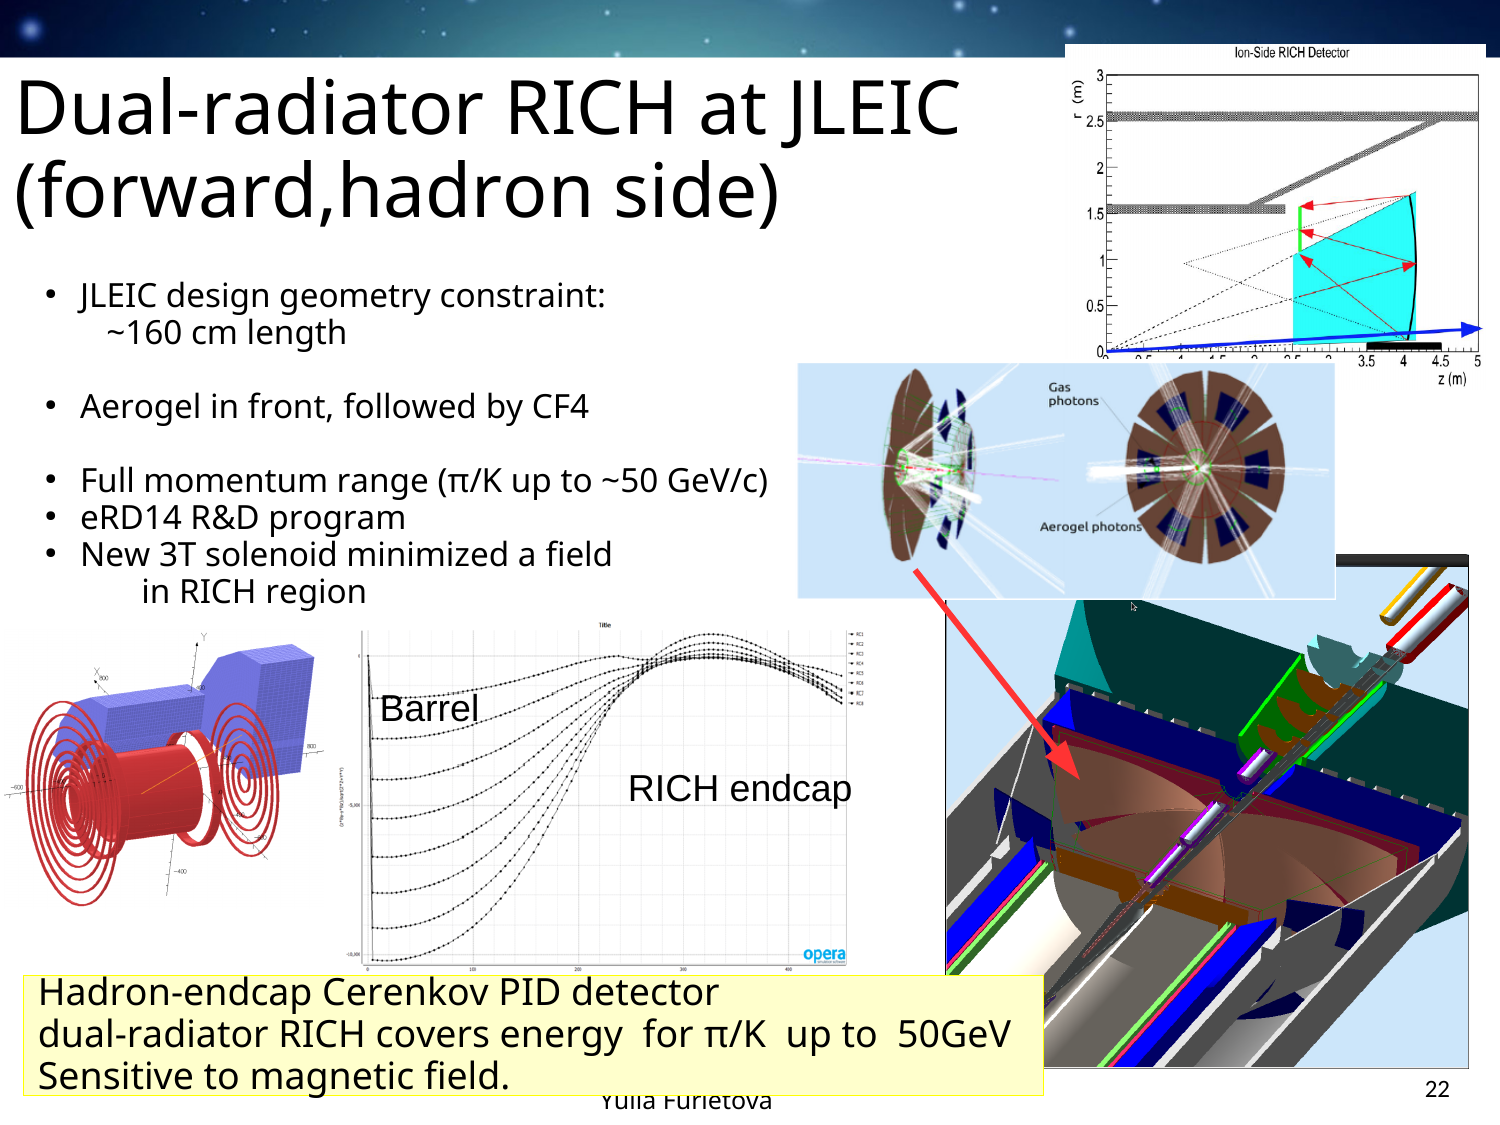

Dual-radiator RICH at JLEIC
(forward,hadron side)
JLEIC design geometry constraint:
 ~160 cm length
Aerogel in front, followed by CF4
Full momentum range (π/K up to ~50 GeV/c)
eRD14 R&D program
New 3T solenoid minimized a field
 in RICH region
Barrel
RICH endcap
Hadron-endcap Cerenkov PID detector
dual-radiator RICH covers energy for π/K up to 50GeV
Sensitive to magnetic field.
22
Yulia Furletova